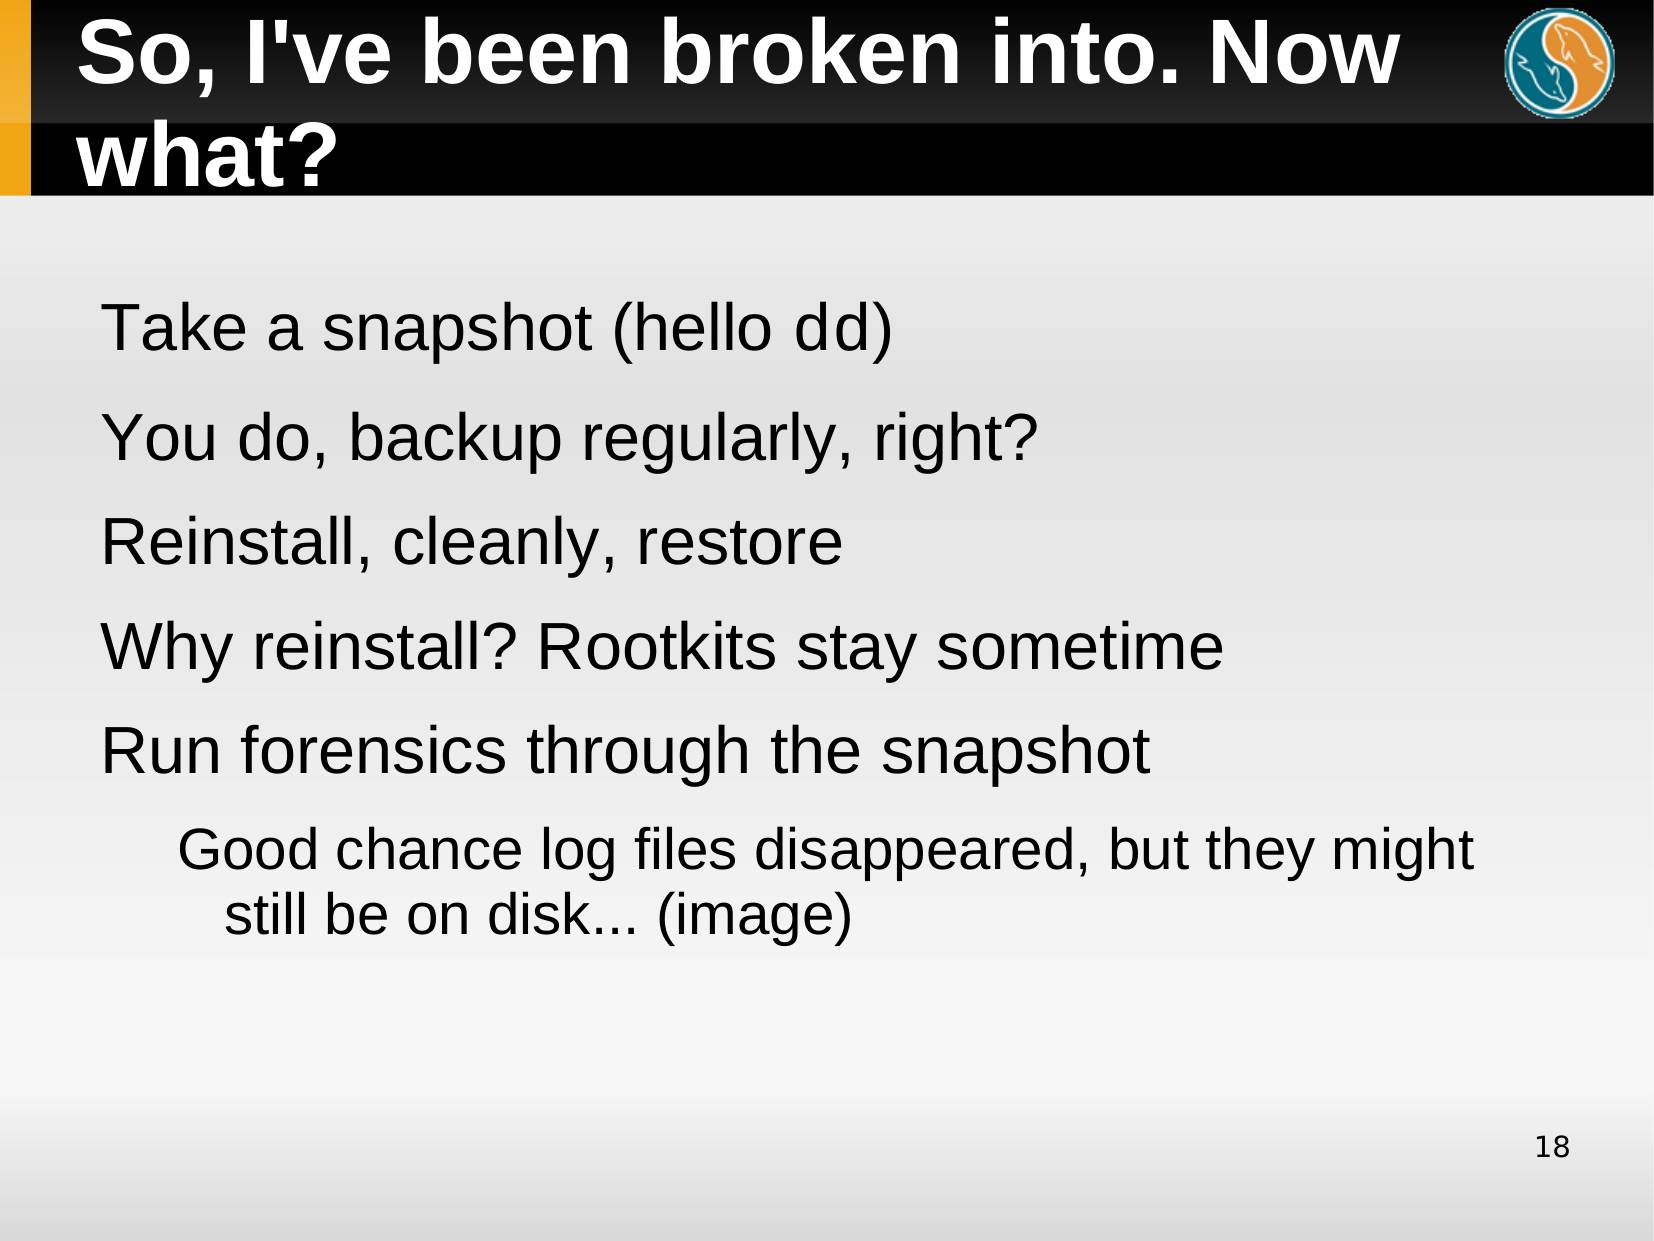

# So, I've been broken into. Now what?
Take a snapshot (hello dd)
You do, backup regularly, right?
Reinstall, cleanly, restore
Why reinstall? Rootkits stay sometime
Run forensics through the snapshot
Good chance log files disappeared, but they might still be on disk... (image)
18